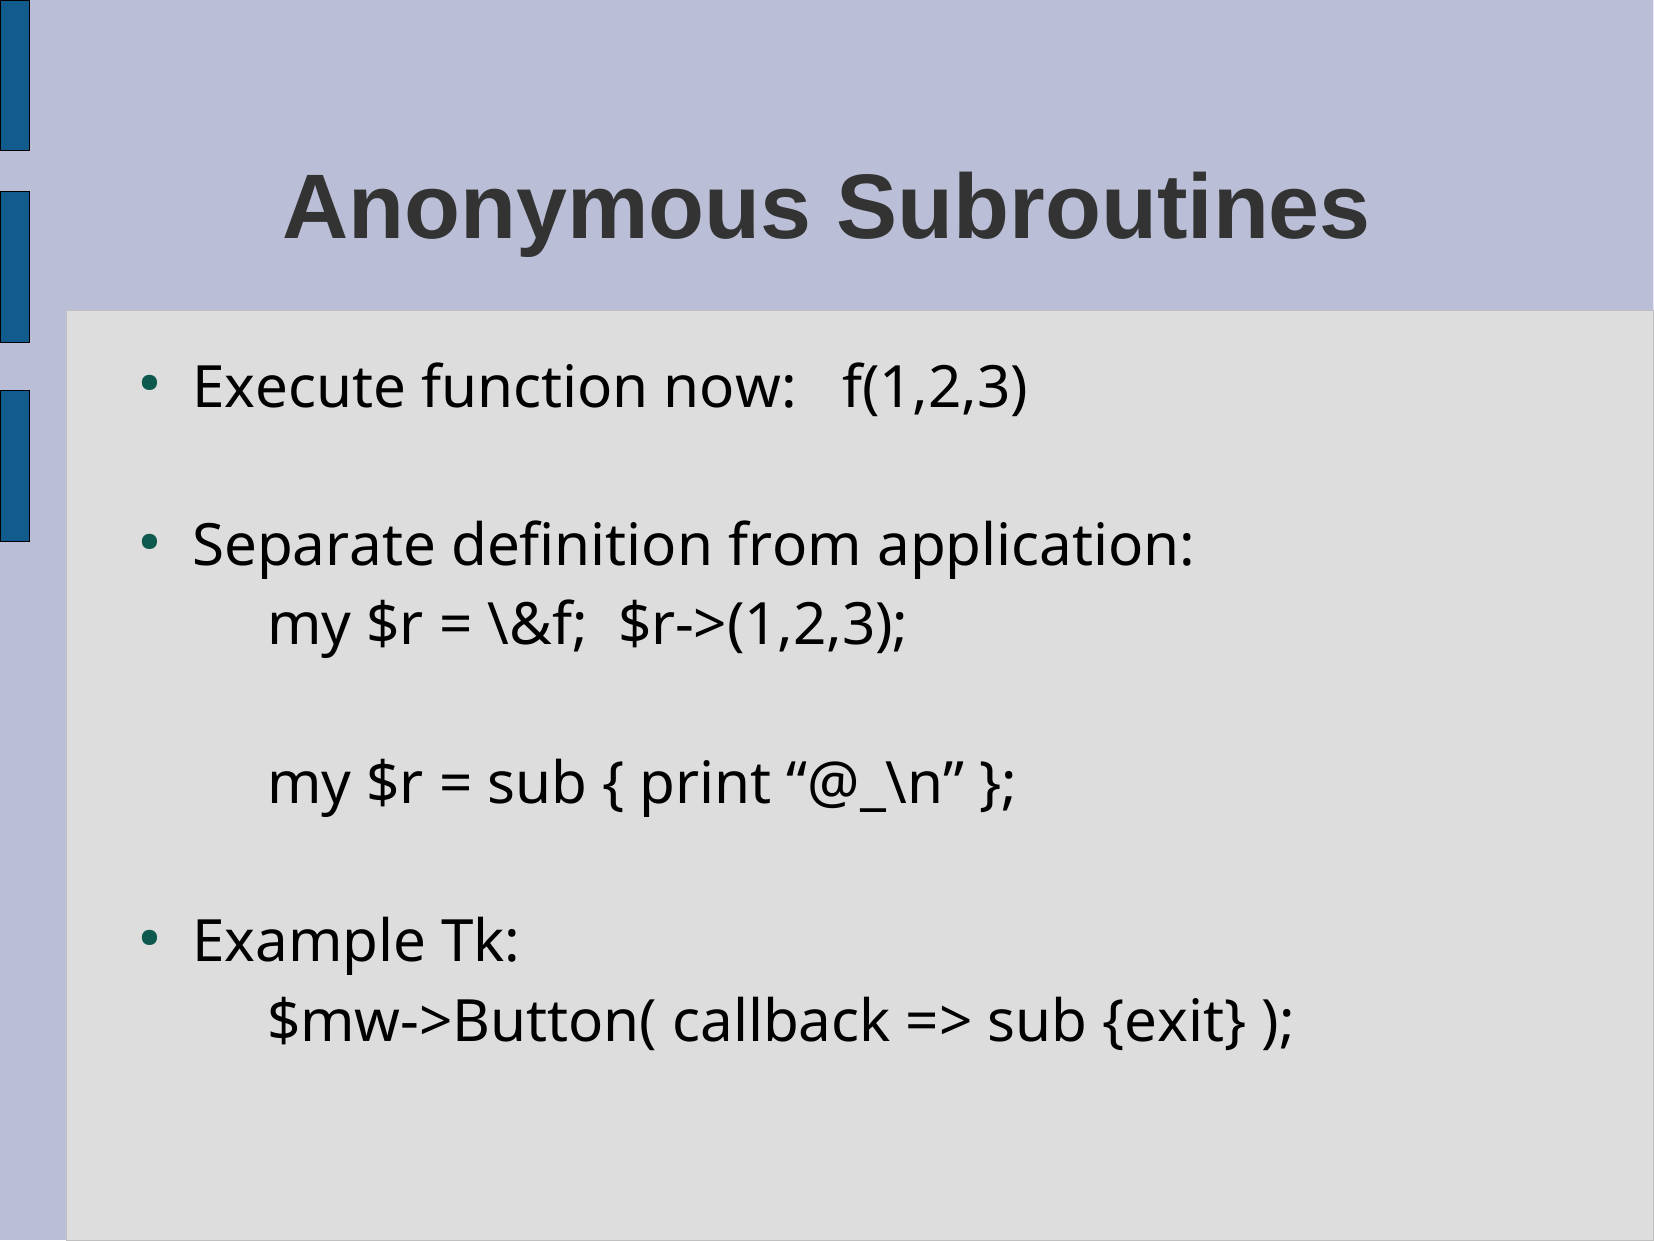

# Anonymous Subroutines
Execute function now: f(1,2,3)
Separate definition from application:
	my $r = \&f; $r->(1,2,3);
	my $r = sub { print “@_\n” };
Example Tk:
	$mw->Button( callback => sub {exit} );